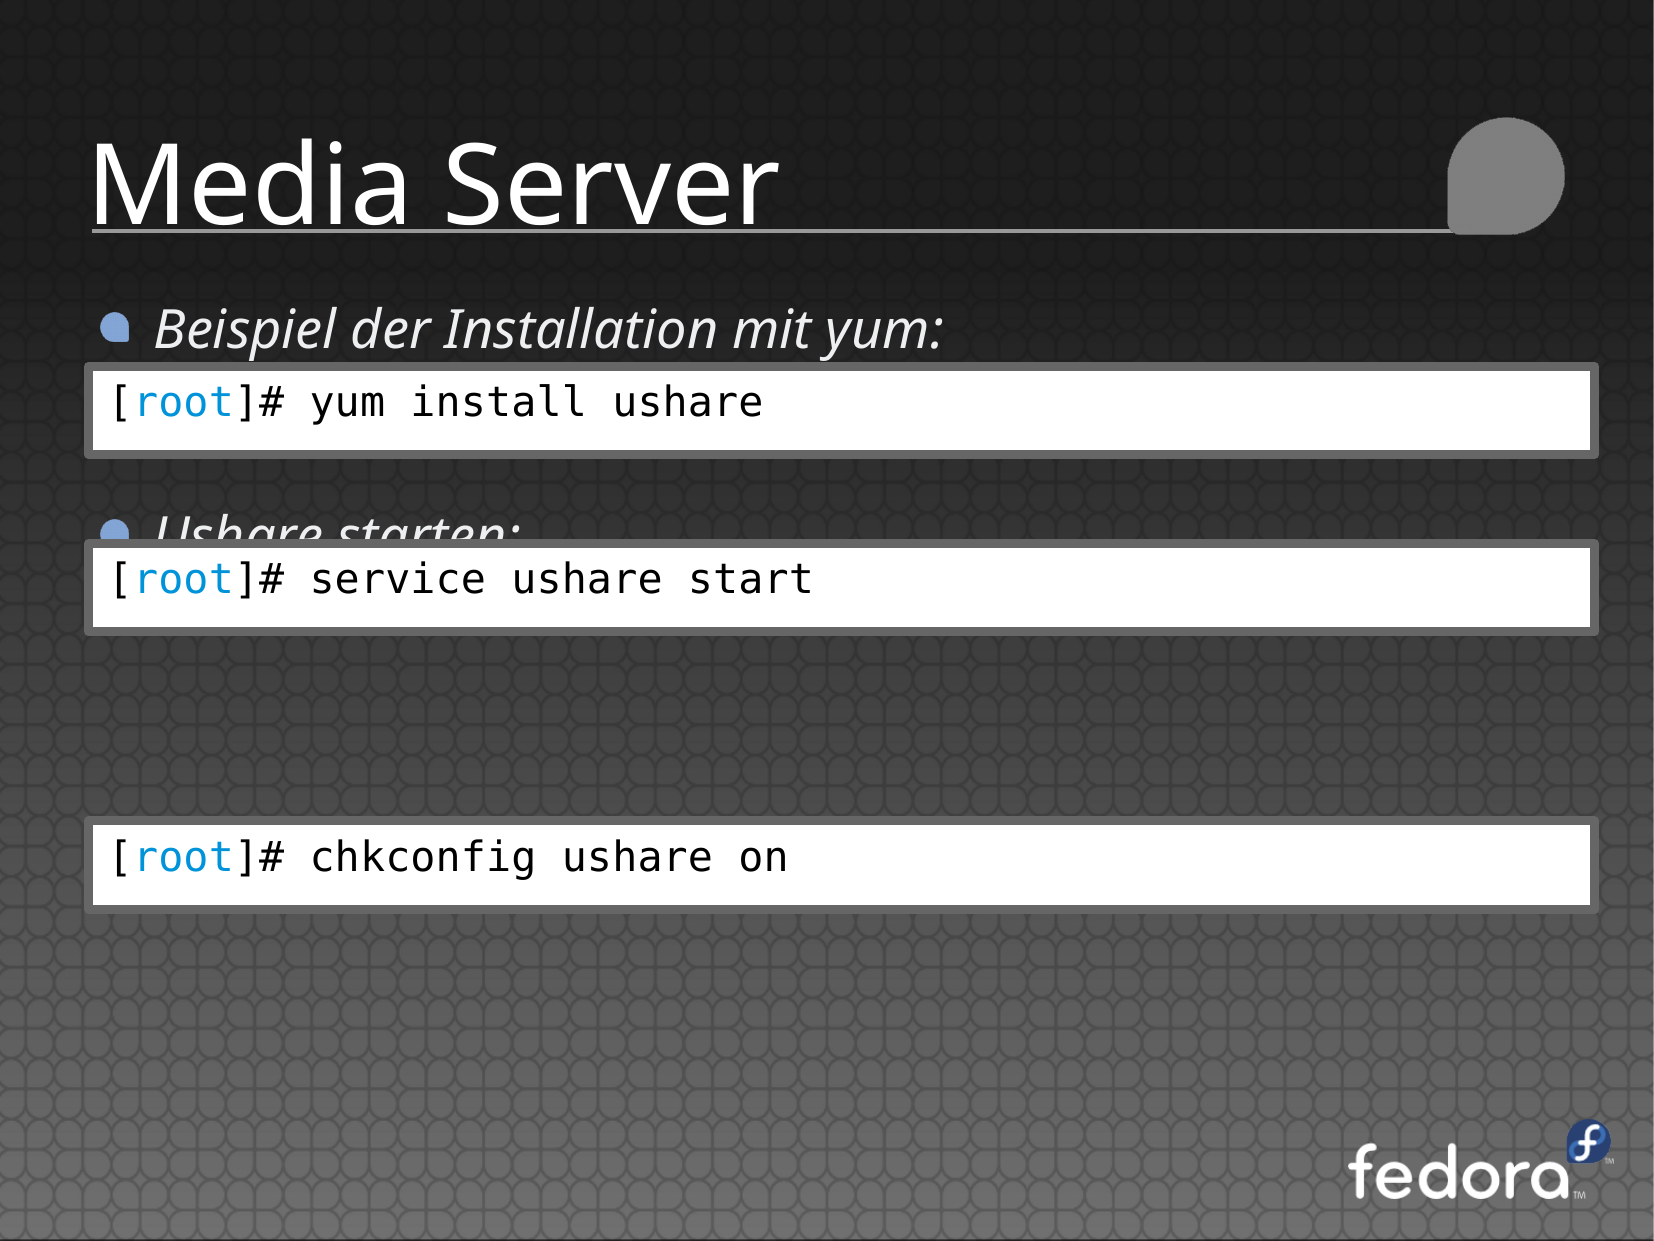

# Media Server
Beispiel der Installation mit yum:
Ushare starten:
Ushare beim Booten starten:
[root]# yum install ushare
[root]# service ushare start
[root]# chkconfig ushare on